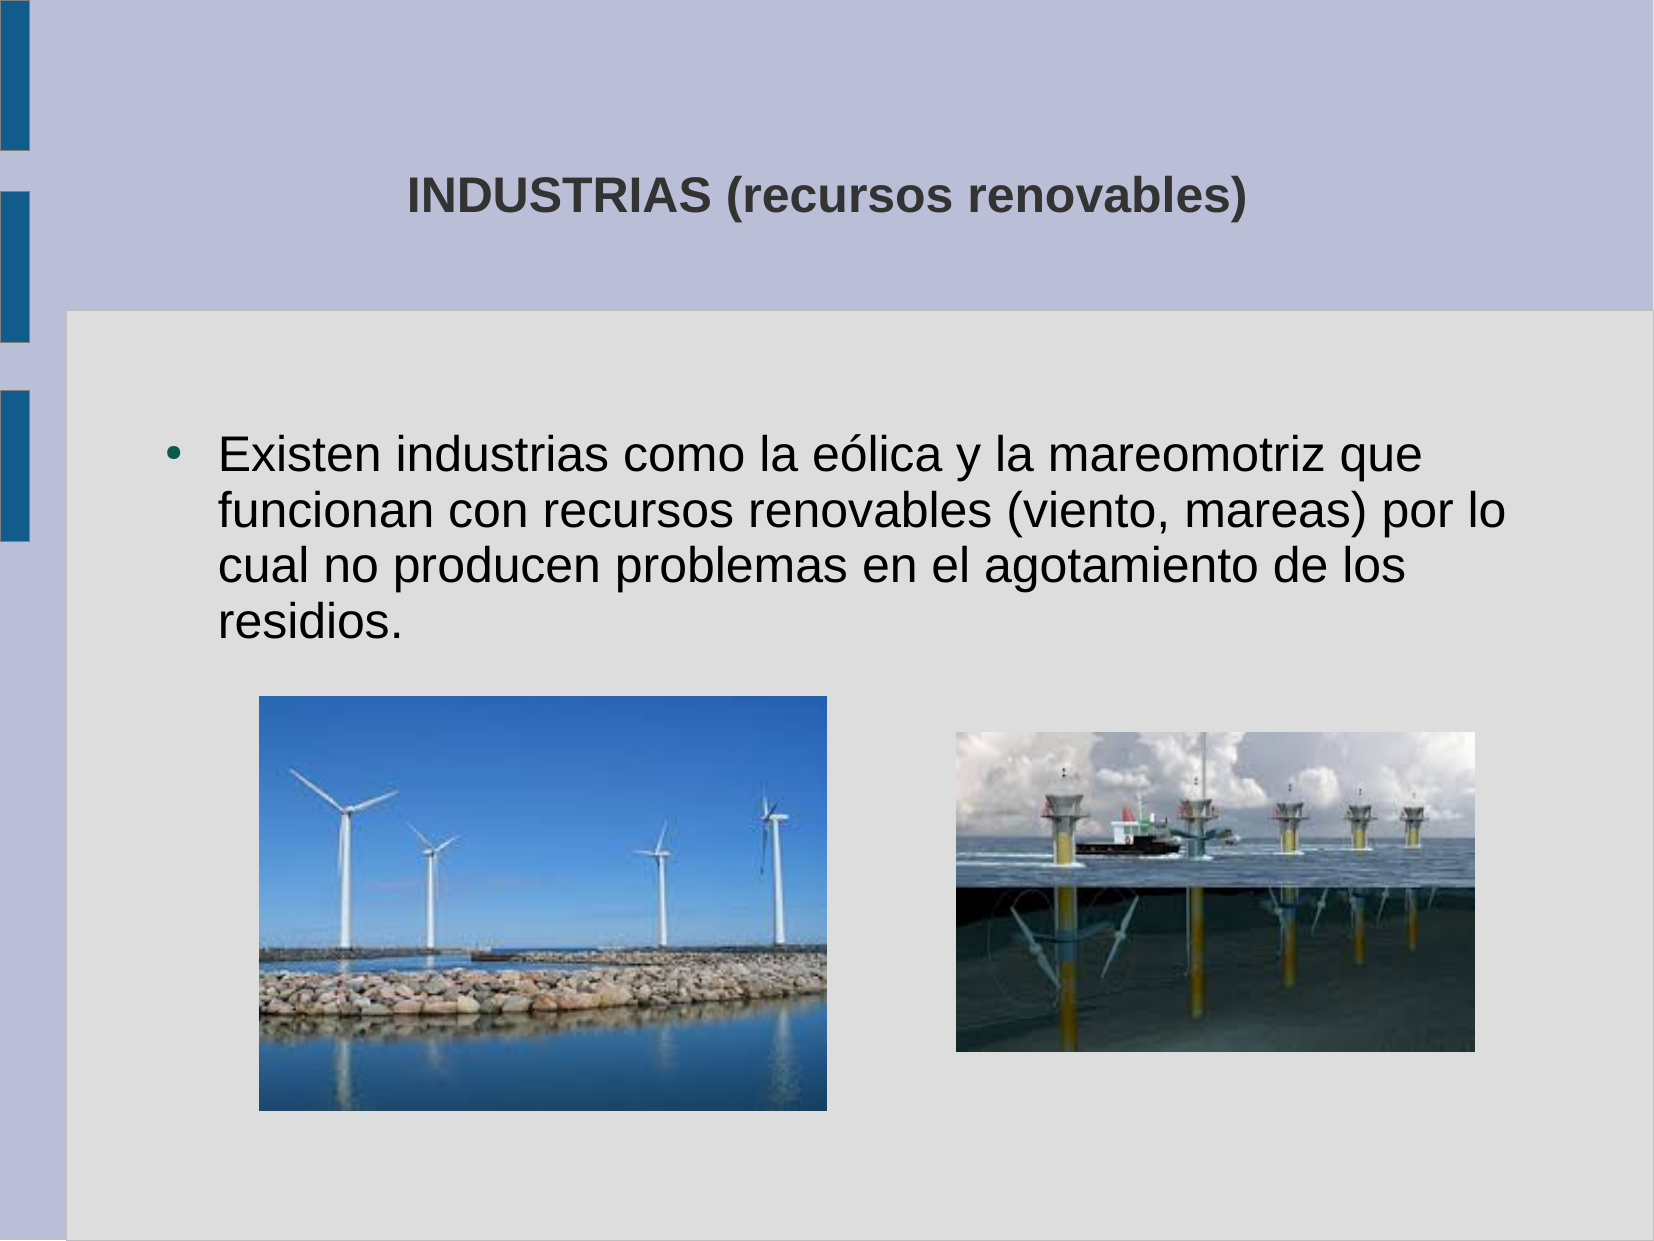

# INDUSTRIAS (recursos renovables)
Existen industrias como la eólica y la mareomotriz que funcionan con recursos renovables (viento, mareas) por lo cual no producen problemas en el agotamiento de los residios.